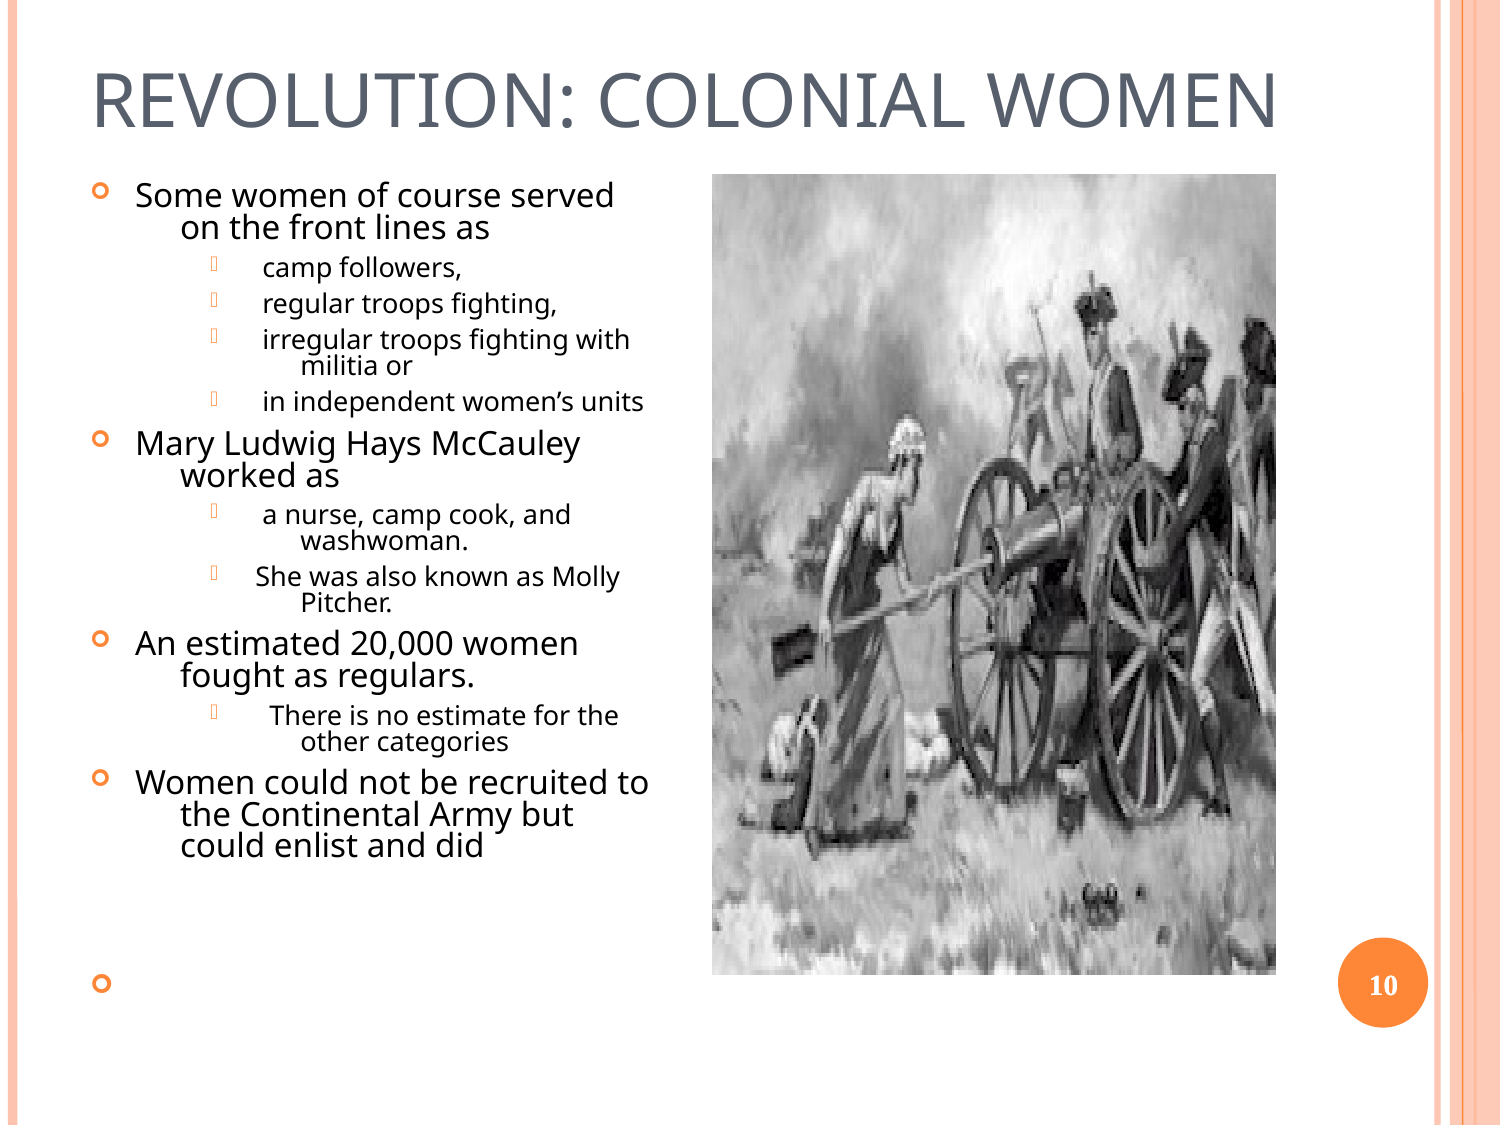

# Revolution: Colonial Women
Some women of course served on the front lines as
 camp followers,
 regular troops fighting,
 irregular troops fighting with militia or
 in independent women’s units
Mary Ludwig Hays McCauley worked as
 a nurse, camp cook, and washwoman.
She was also known as Molly Pitcher.
An estimated 20,000 women fought as regulars.
 There is no estimate for the other categories
Women could not be recruited to the Continental Army but could enlist and did